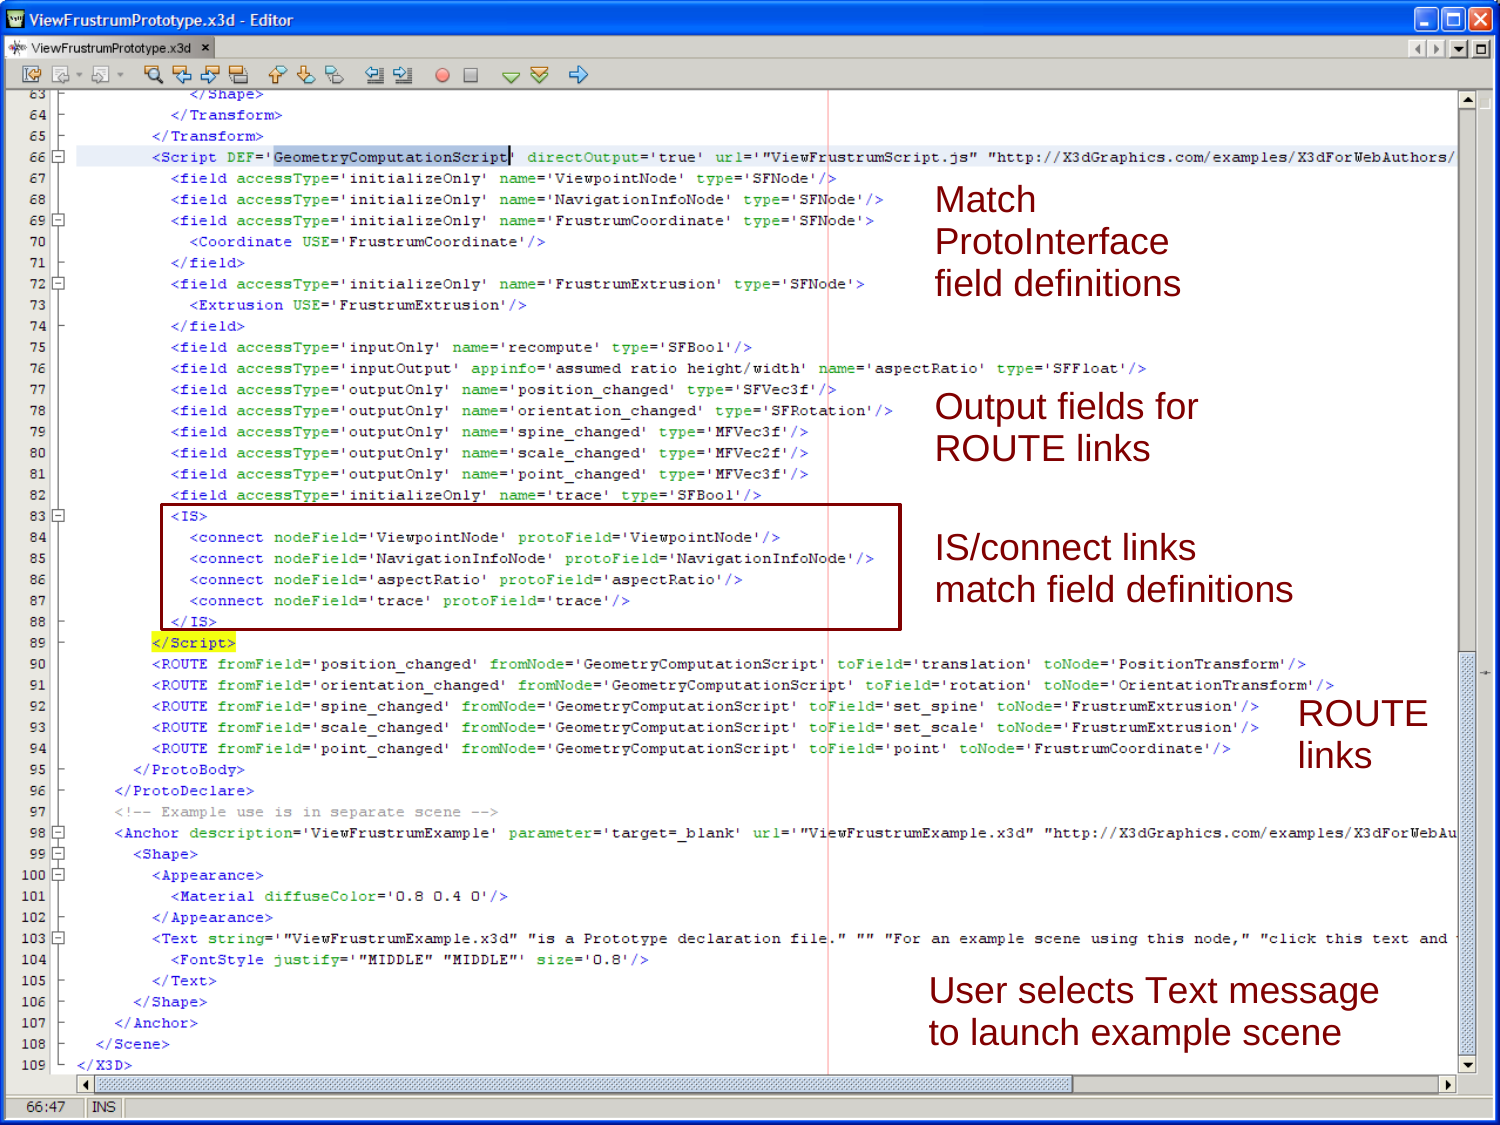

# ViewFrustrum ProtoDeclare 2
Match ProtoInterface field definitions
Output fields for ROUTE links
IS/connect links match field definitions
ROUTE
links
User selects Text message to launch example scene